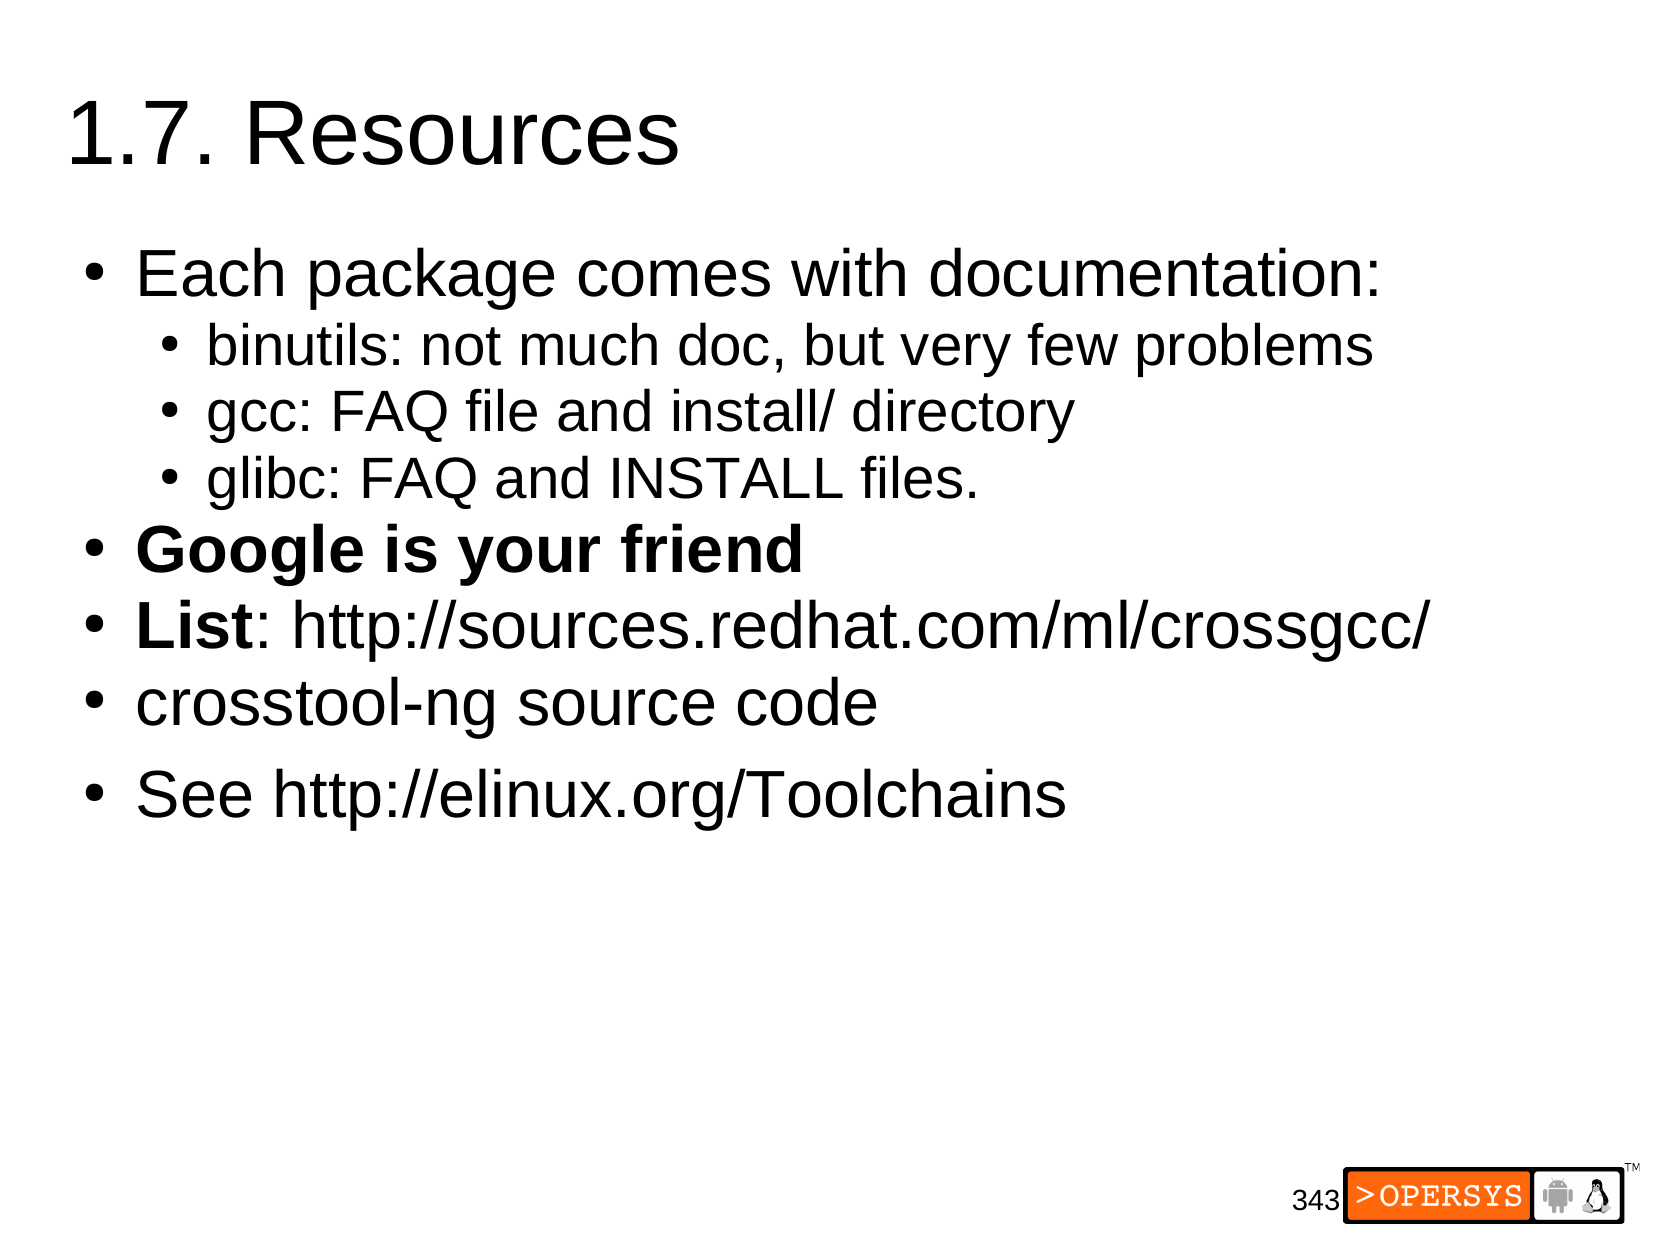

# 1.7. Resources
Each package comes with documentation:
binutils: not much doc, but very few problems
gcc: FAQ file and install/ directory
glibc: FAQ and INSTALL files.
Google is your friend
List: http://sources.redhat.com/ml/crossgcc/
crosstool-ng source code
See http://elinux.org/Toolchains